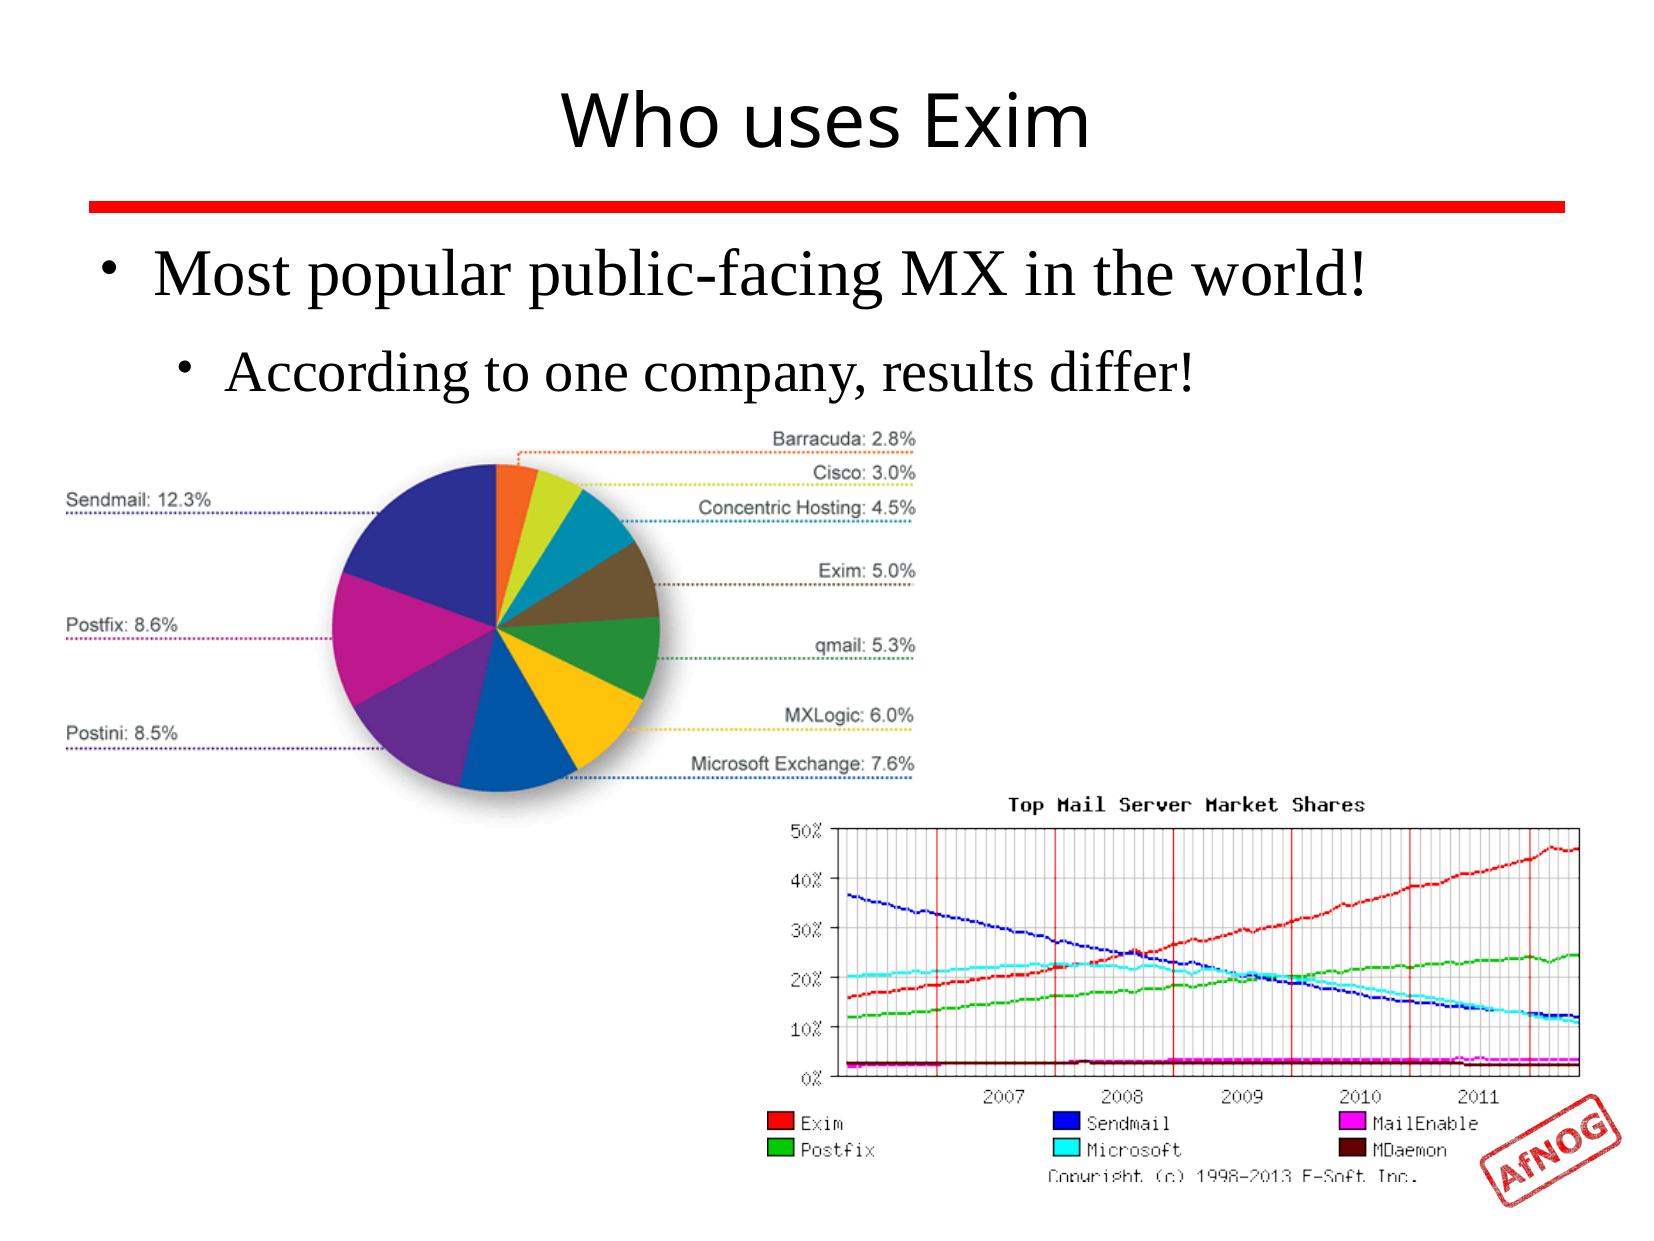

# Who uses Exim
Most popular public-facing MX in the world!
According to one company, results differ!